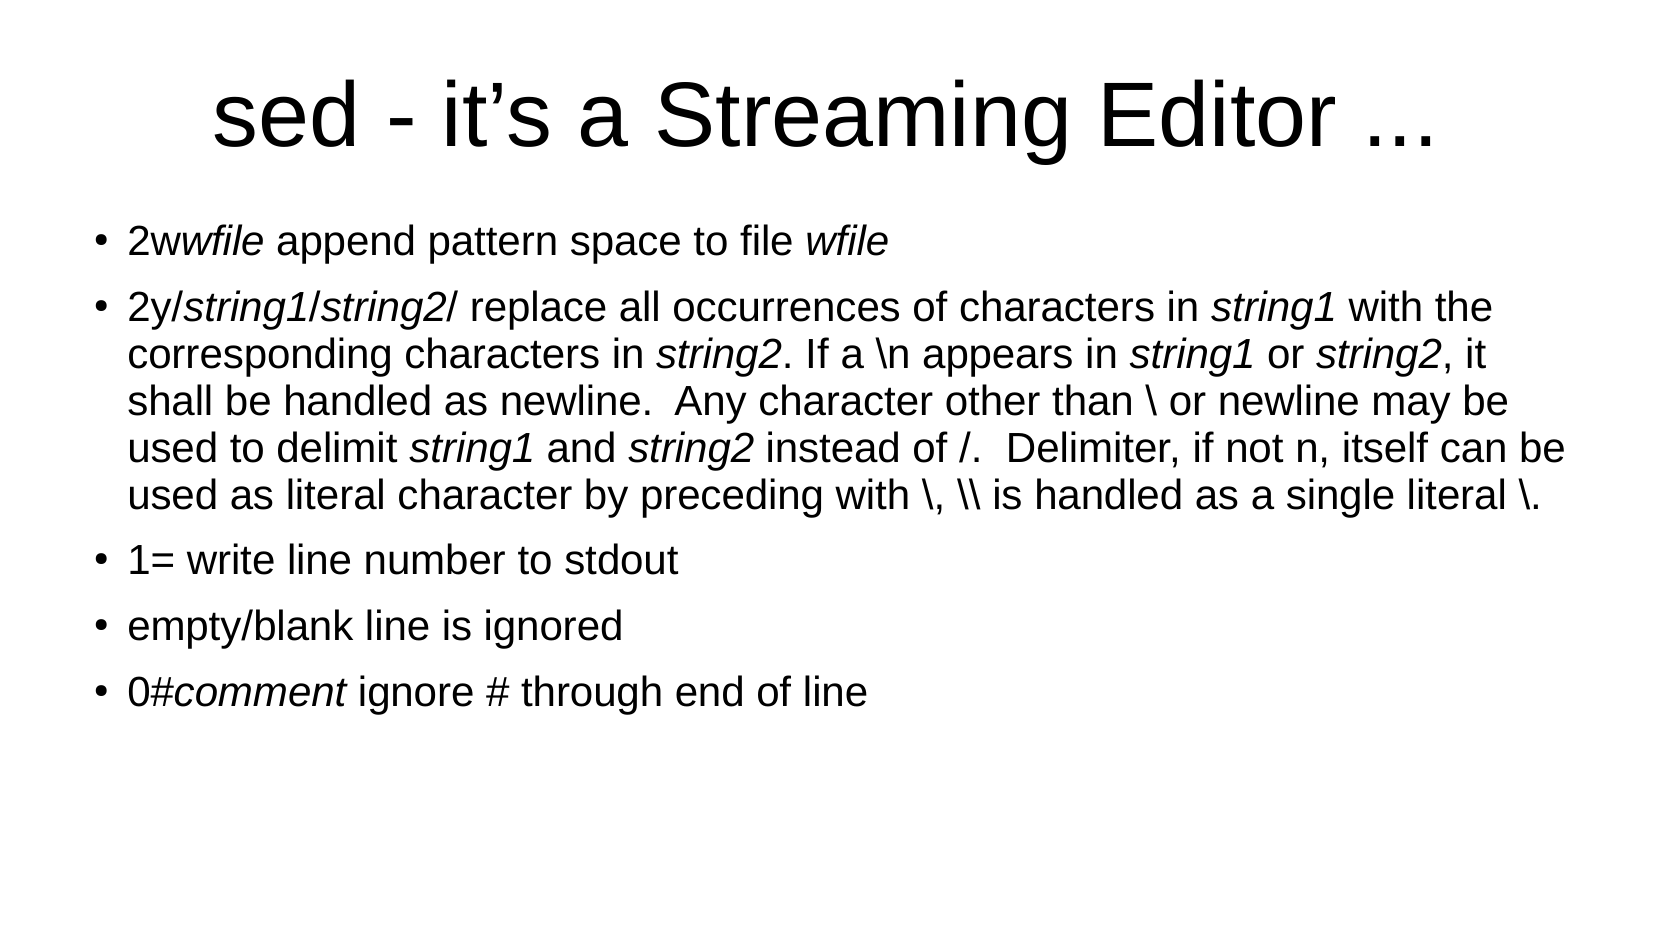

# sed - it’s a Streaming Editor ...
2wwfile append pattern space to file wfile
2y/string1/string2/ replace all occurrences of characters in string1 with the corresponding characters in string2. If a \n appears in string1 or string2, it shall be handled as newline. Any character other than \ or newline may be used to delimit string1 and string2 instead of /. Delimiter, if not n, itself can be used as literal character by preceding with \, \\ is handled as a single literal \.
1= write line number to stdout
empty/blank line is ignored
0#comment ignore # through end of line